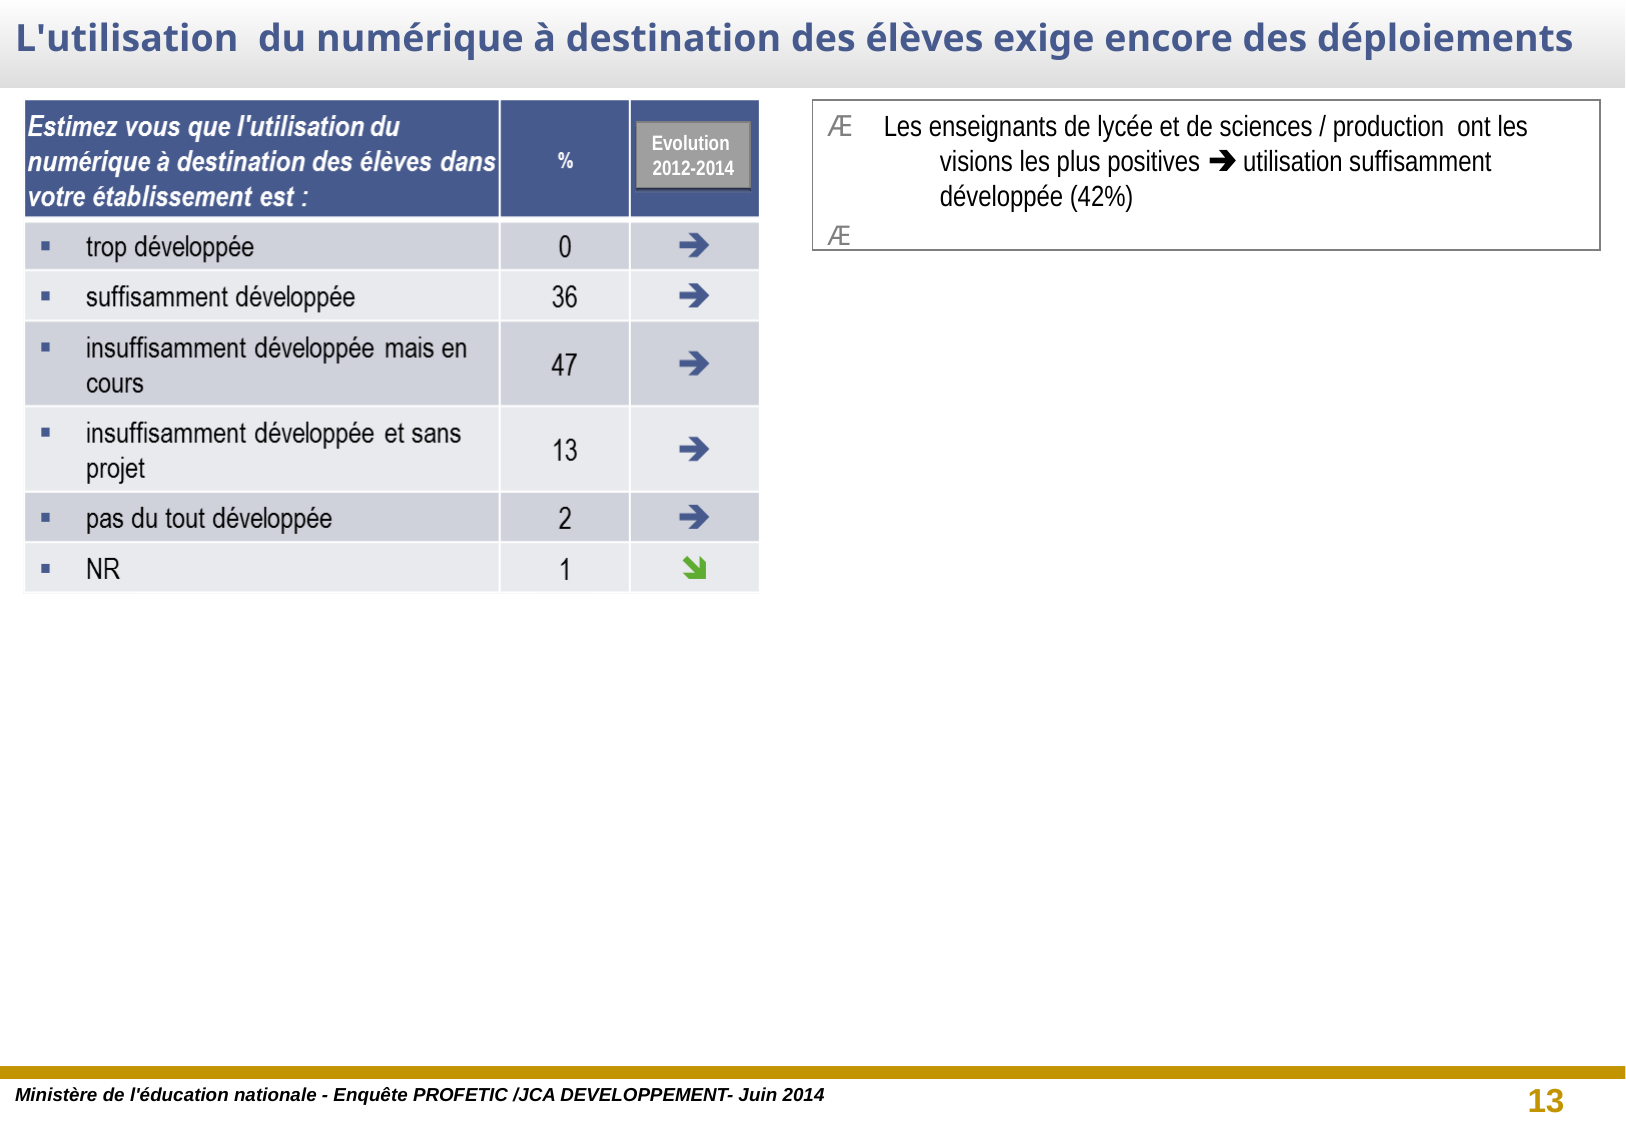

# L'utilisation du numérique à destination des élèves exige encore des déploiements
Les enseignants de lycée et de sciences / production ont les visions les plus positives  utilisation suffisamment développée (42%)
Evolution
2012-2014
13
Ministère de l'éducation nationale - Enquête PROFETIC /JCA DEVELOPPEMENT- Juin 2014